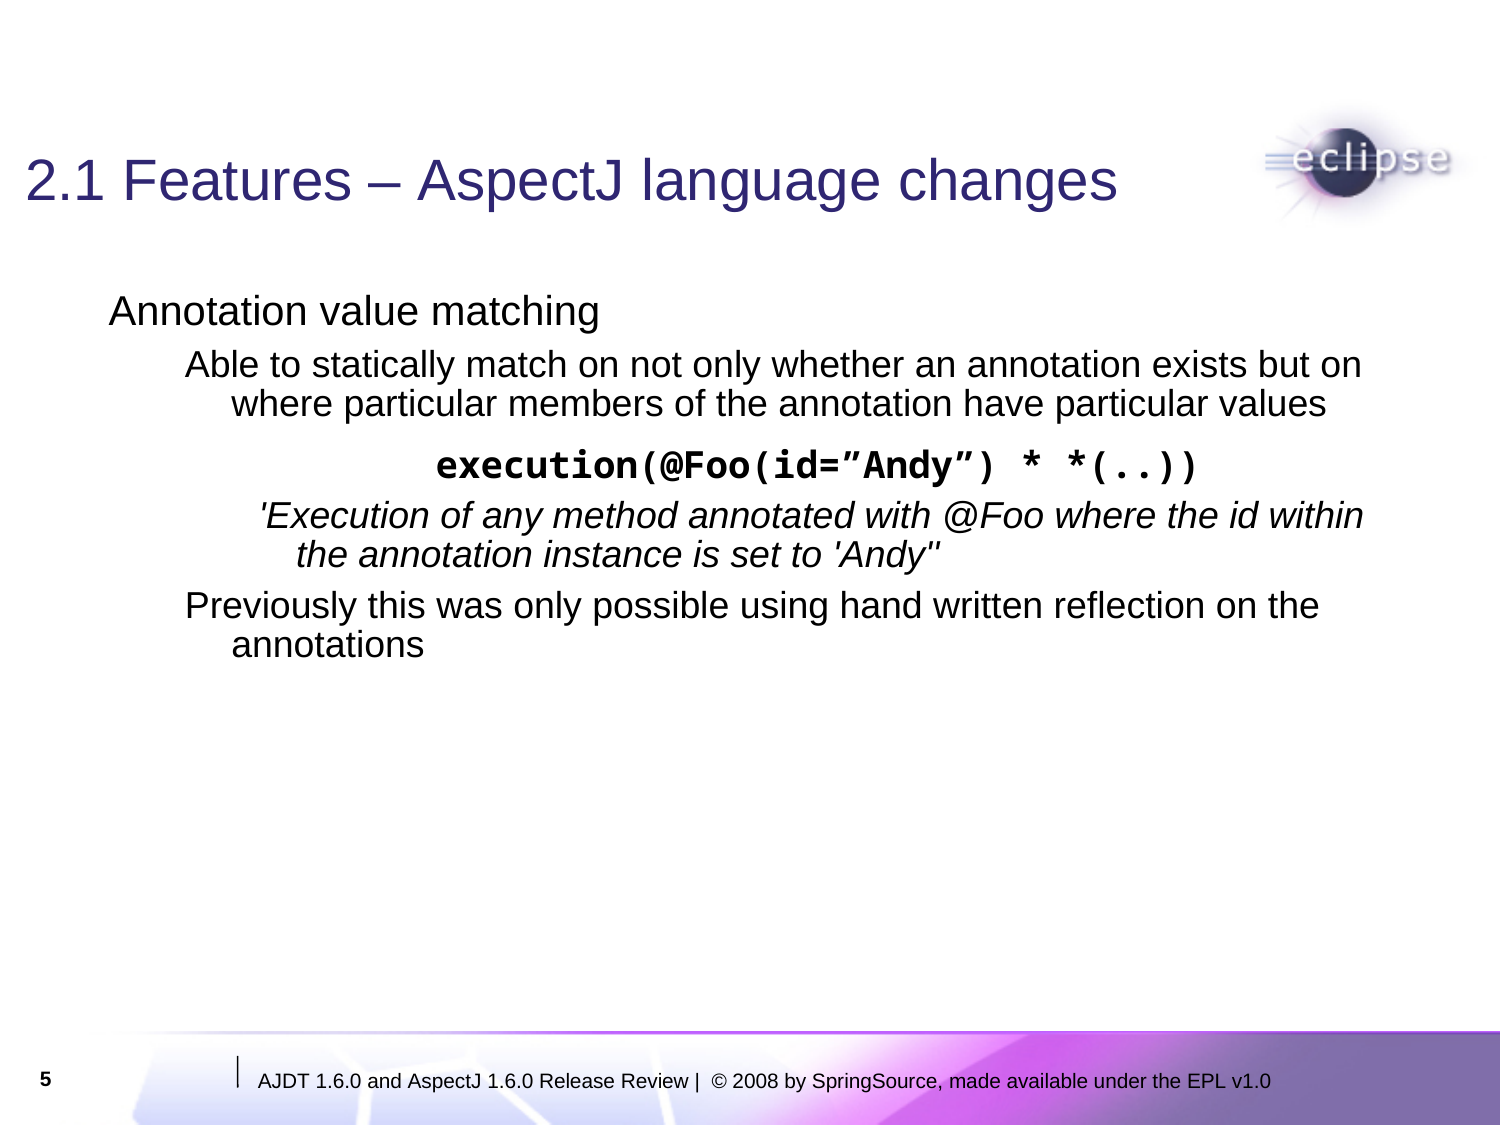

# 2.1 Features – AspectJ language changes
Annotation value matching
Able to statically match on not only whether an annotation exists but on where particular members of the annotation have particular values
execution(@Foo(id=”Andy”) * *(..))‏
'Execution of any method annotated with @Foo where the id within the annotation instance is set to 'Andy''
Previously this was only possible using hand written reflection on the annotations
5